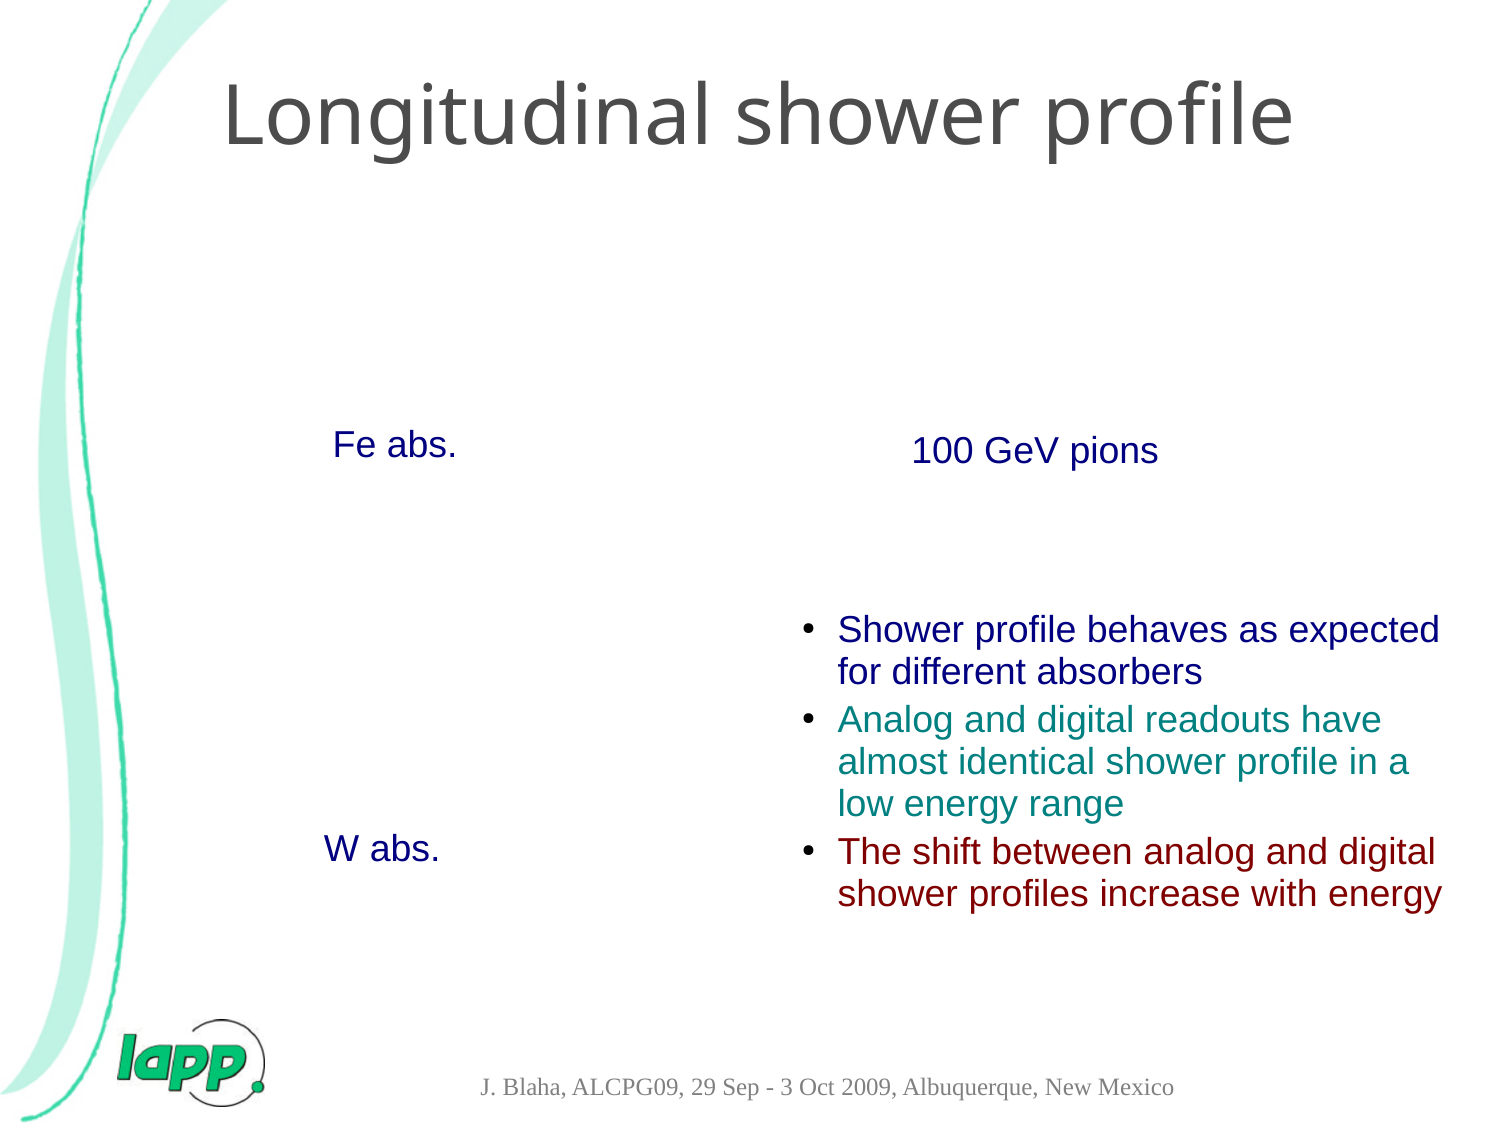

Longitudinal shower profile
#
Fe abs.
100 GeV pions
Shower profile behaves as expected for different absorbers
Analog and digital readouts have 	almost identical shower profile in a 	low energy range
The shift between analog and digital shower profiles increase with energy
W abs.
J. Blaha, ALCPG09, 29 Sep - 3 Oct 2009, Albuquerque, New Mexico